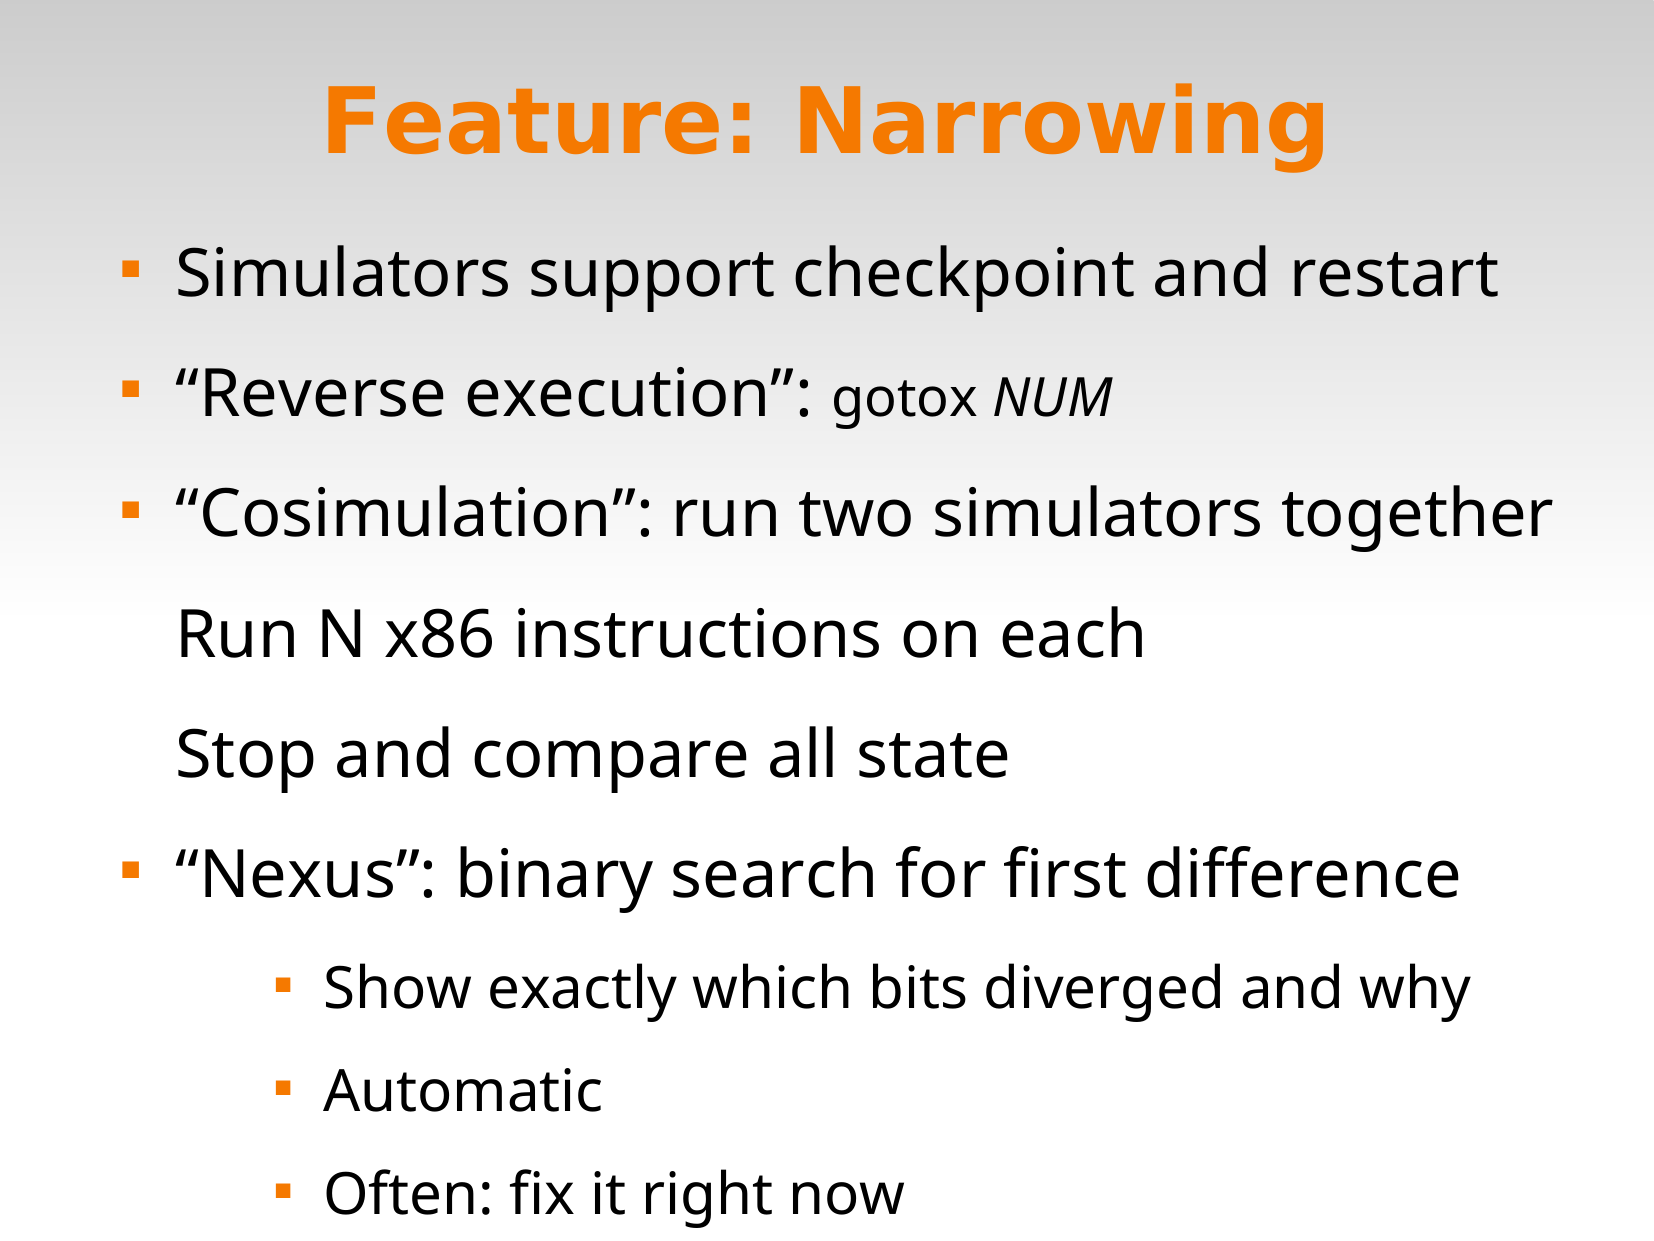

# Feature: Narrowing
Simulators support checkpoint and restart
“Reverse execution”: gotox NUM
“Cosimulation”: run two simulators together
Run N x86 instructions on each
Stop and compare all state
“Nexus”: binary search for first difference
Show exactly which bits diverged and why
Automatic
Often: fix it right now